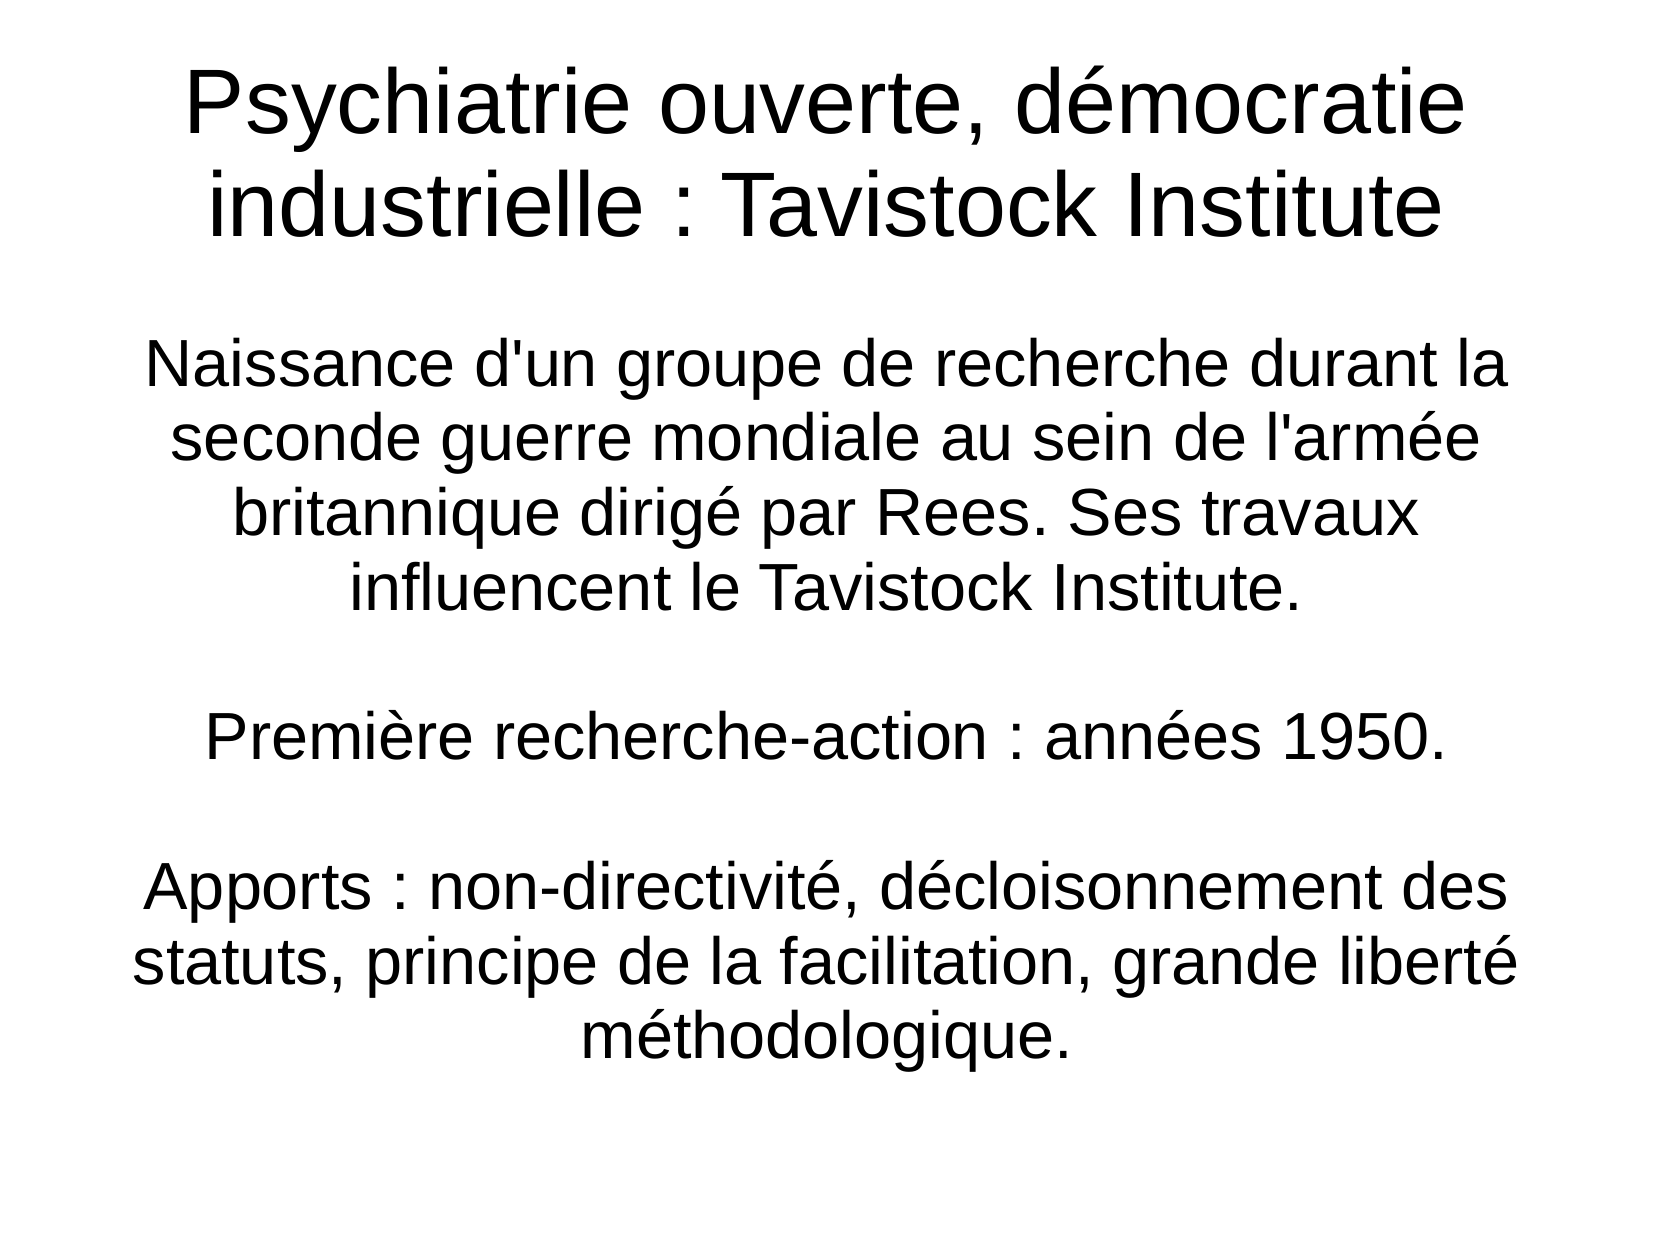

# Psychiatrie ouverte, démocratie industrielle : Tavistock Institute
Naissance d'un groupe de recherche durant la seconde guerre mondiale au sein de l'armée britannique dirigé par Rees. Ses travaux influencent le Tavistock Institute.
Première recherche-action : années 1950.
Apports : non-directivité, décloisonnement des statuts, principe de la facilitation, grande liberté méthodologique.